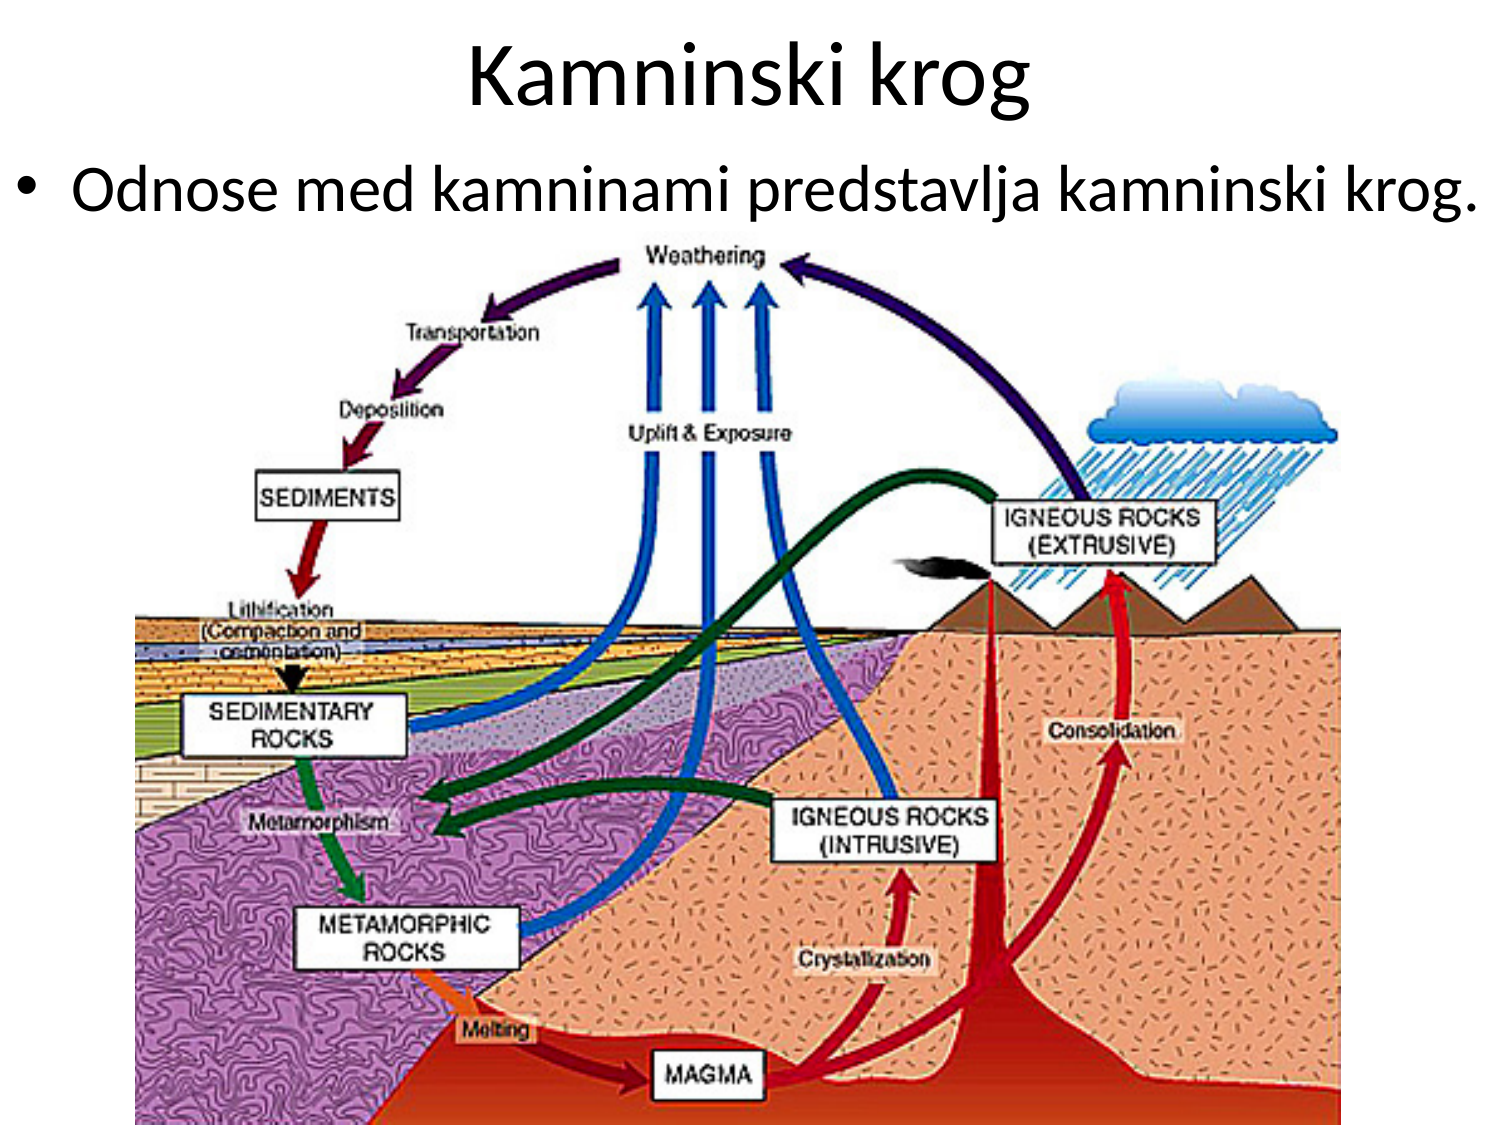

# Kamninski krog
Odnose med kamninami predstavlja kamninski krog.